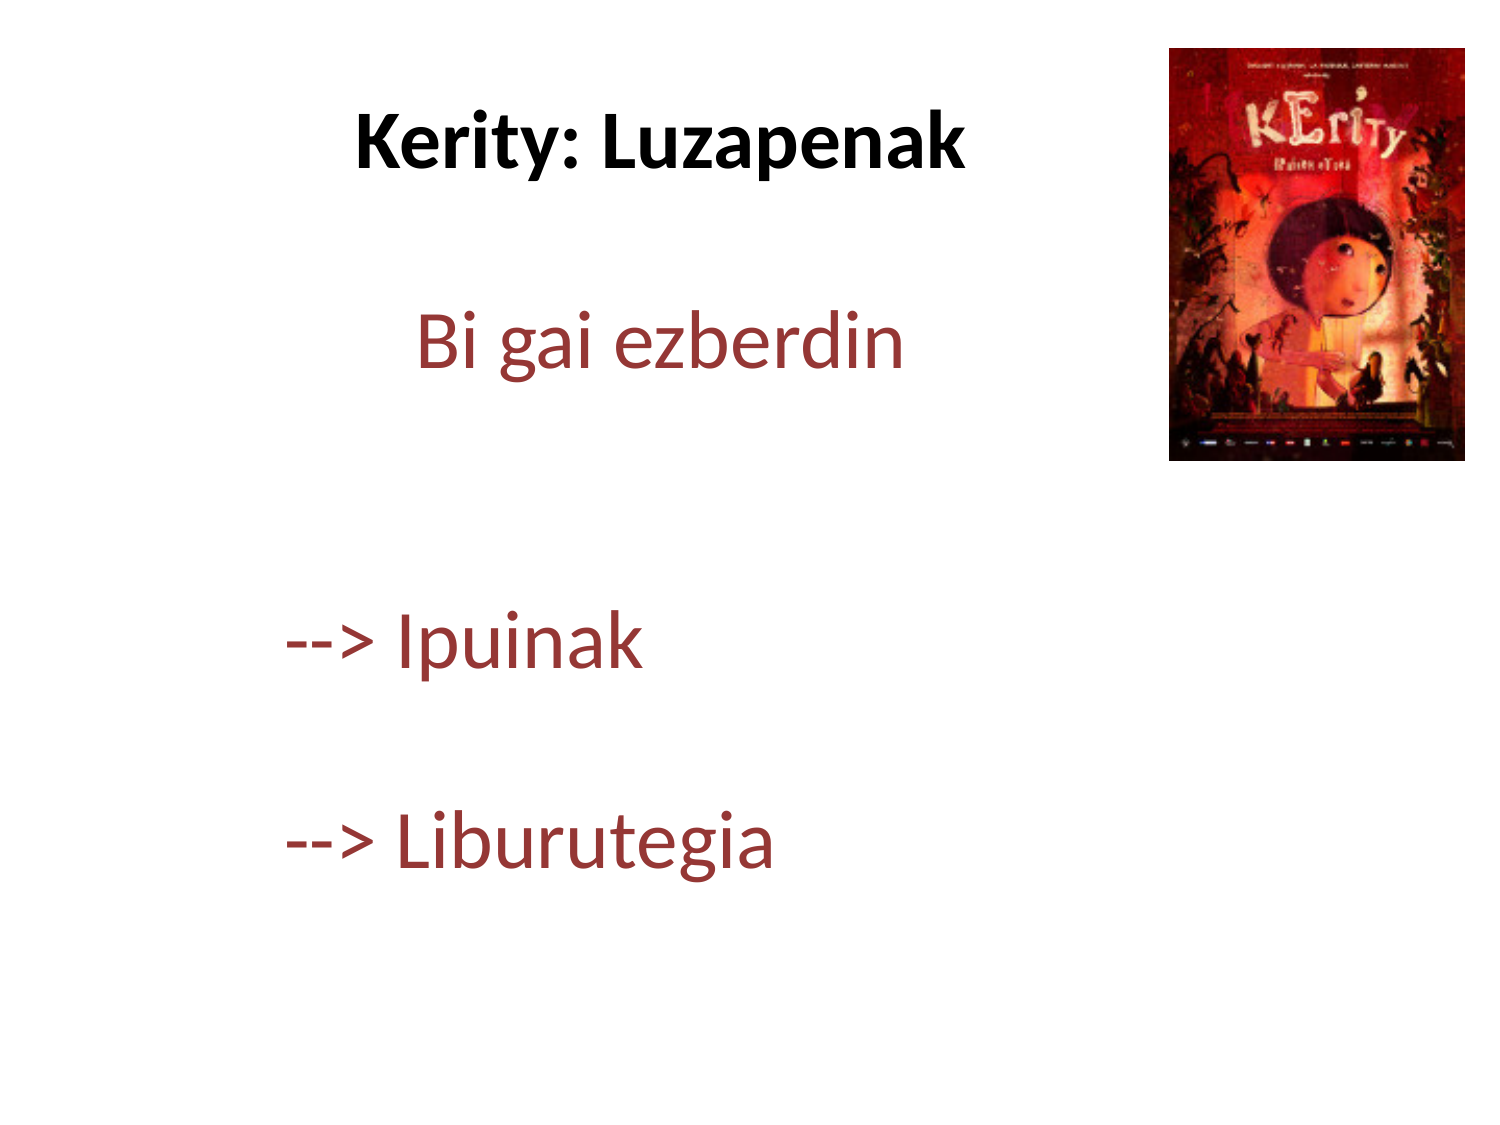

Kerity: Luzapenak
Bi gai ezberdin
	 --> Ipuinak
	 --> Liburutegia